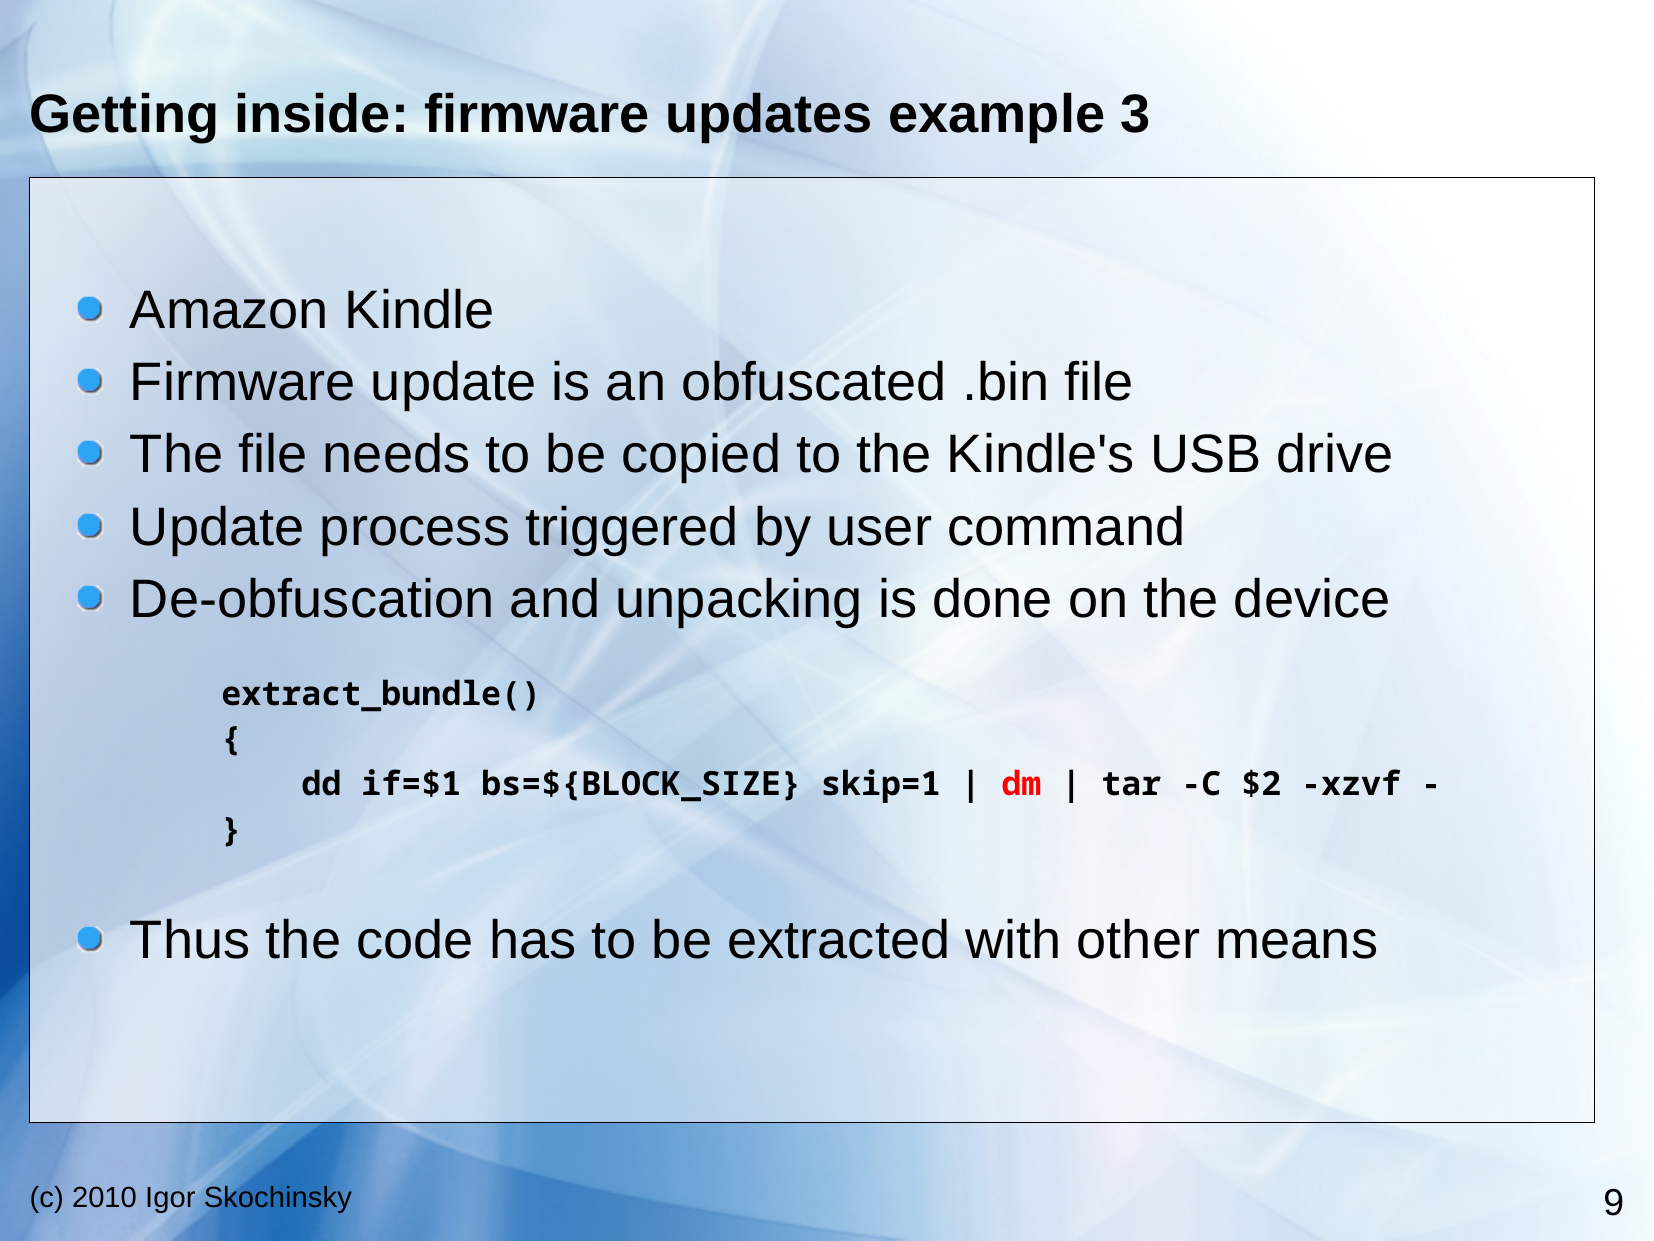

# Getting inside: firmware updates example 3
Amazon Kindle
Firmware update is an obfuscated .bin file
The file needs to be copied to the Kindle's USB drive
Update process triggered by user command
De-obfuscation and unpacking is done on the device
Thus the code has to be extracted with other means
extract_bundle()
{
 dd if=$1 bs=${BLOCK_SIZE} skip=1 | dm | tar -C $2 -xzvf -
}
(c) 2010 Igor Skochinsky
9